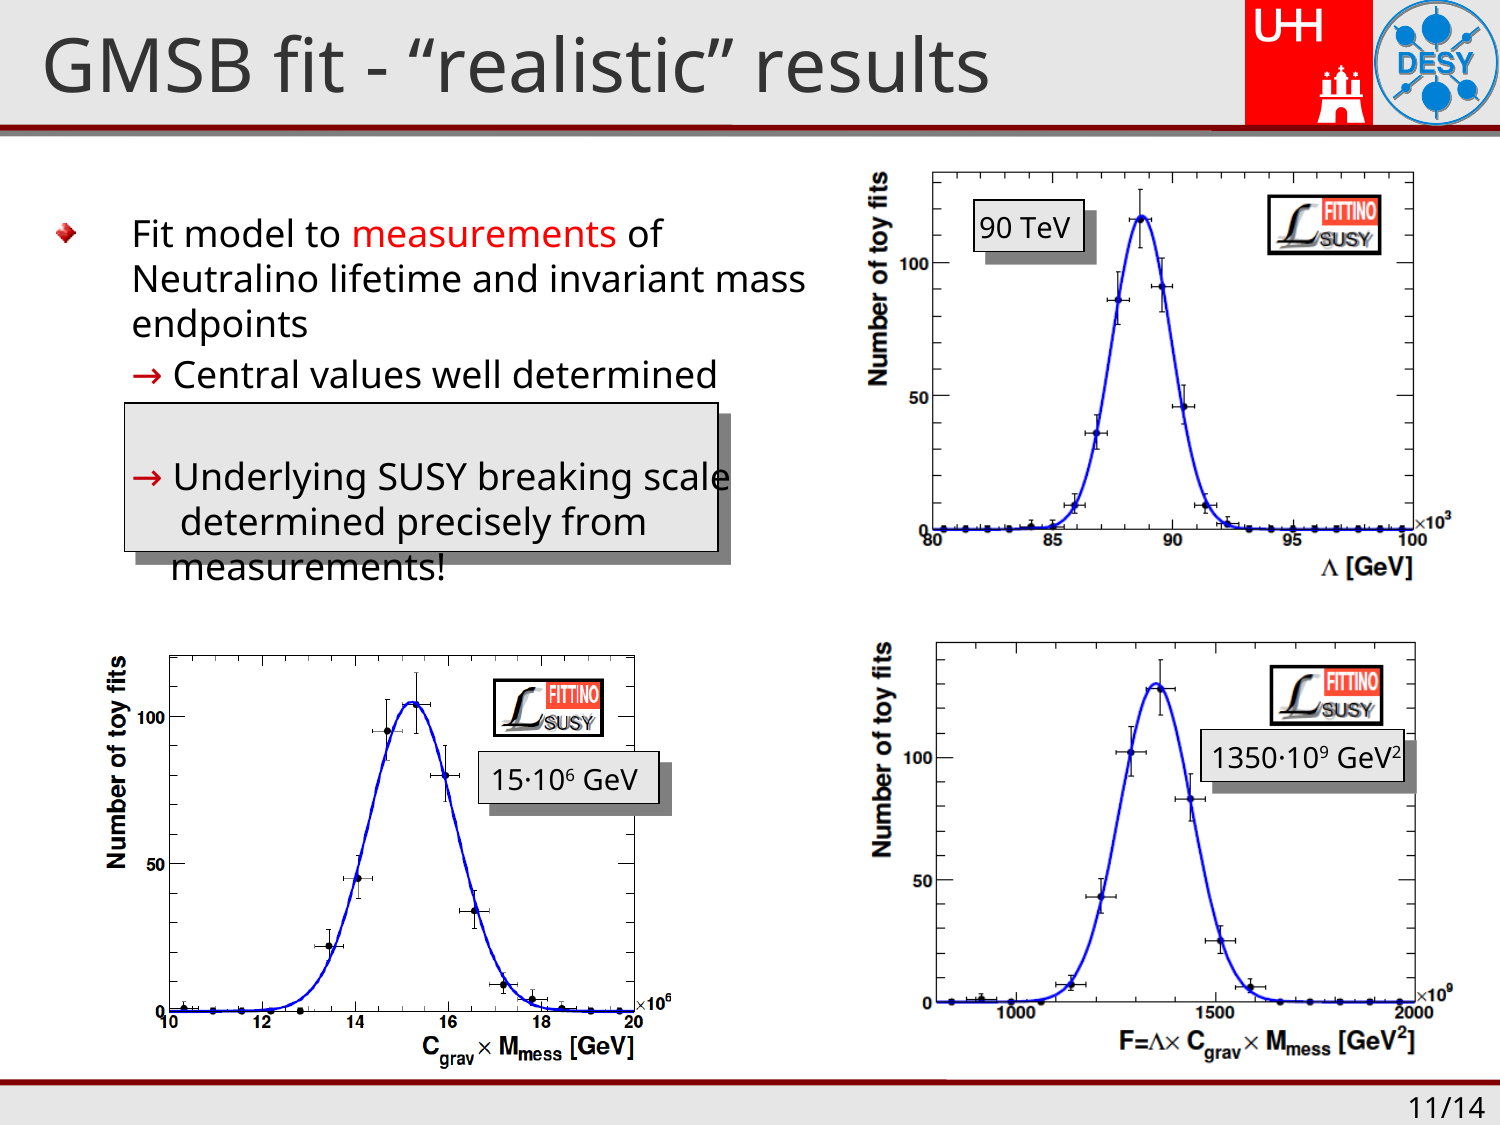

# GMSB fit - “realistic” results
90 TeV
Fit model to measurements of Neutralino lifetime and invariant mass endpoints
→ Central values well determined
→ Underlying SUSY breaking scale determined precisely from measurements!
1350·109 GeV2
15·106 GeV
11